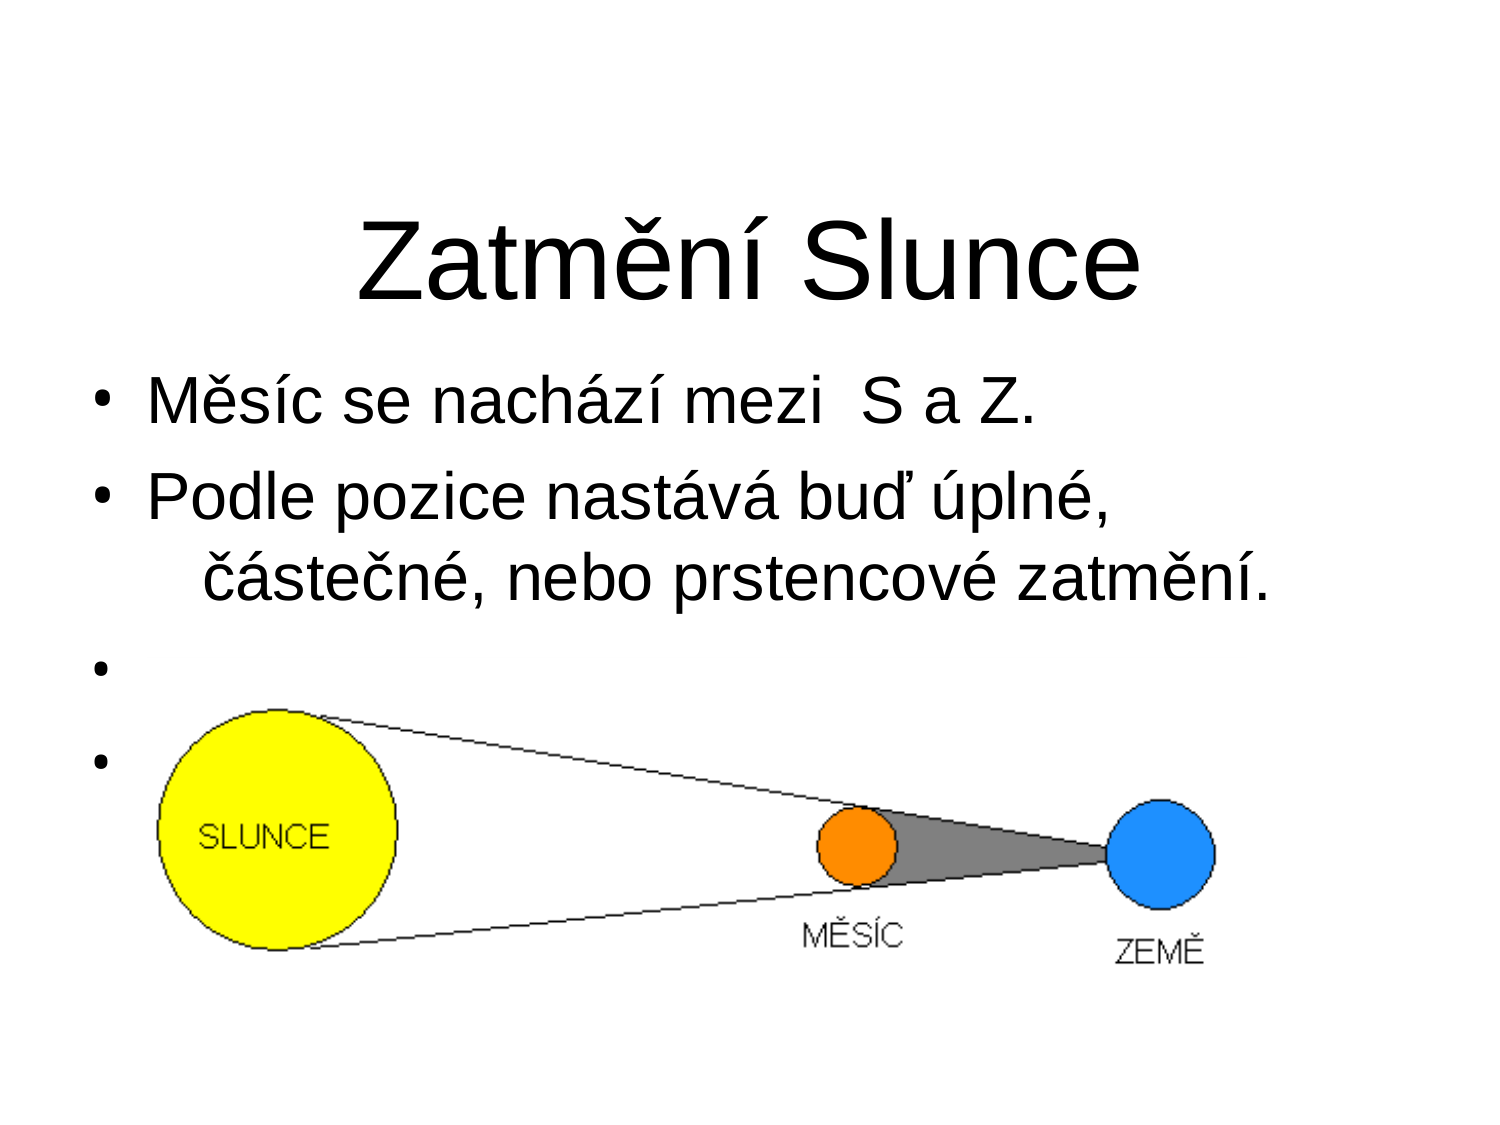

# Zatmění Slunce
Měsíc se nachází mezi S a Z.
Podle pozice nastává buď úplné, částečné, nebo prstencové zatmění.